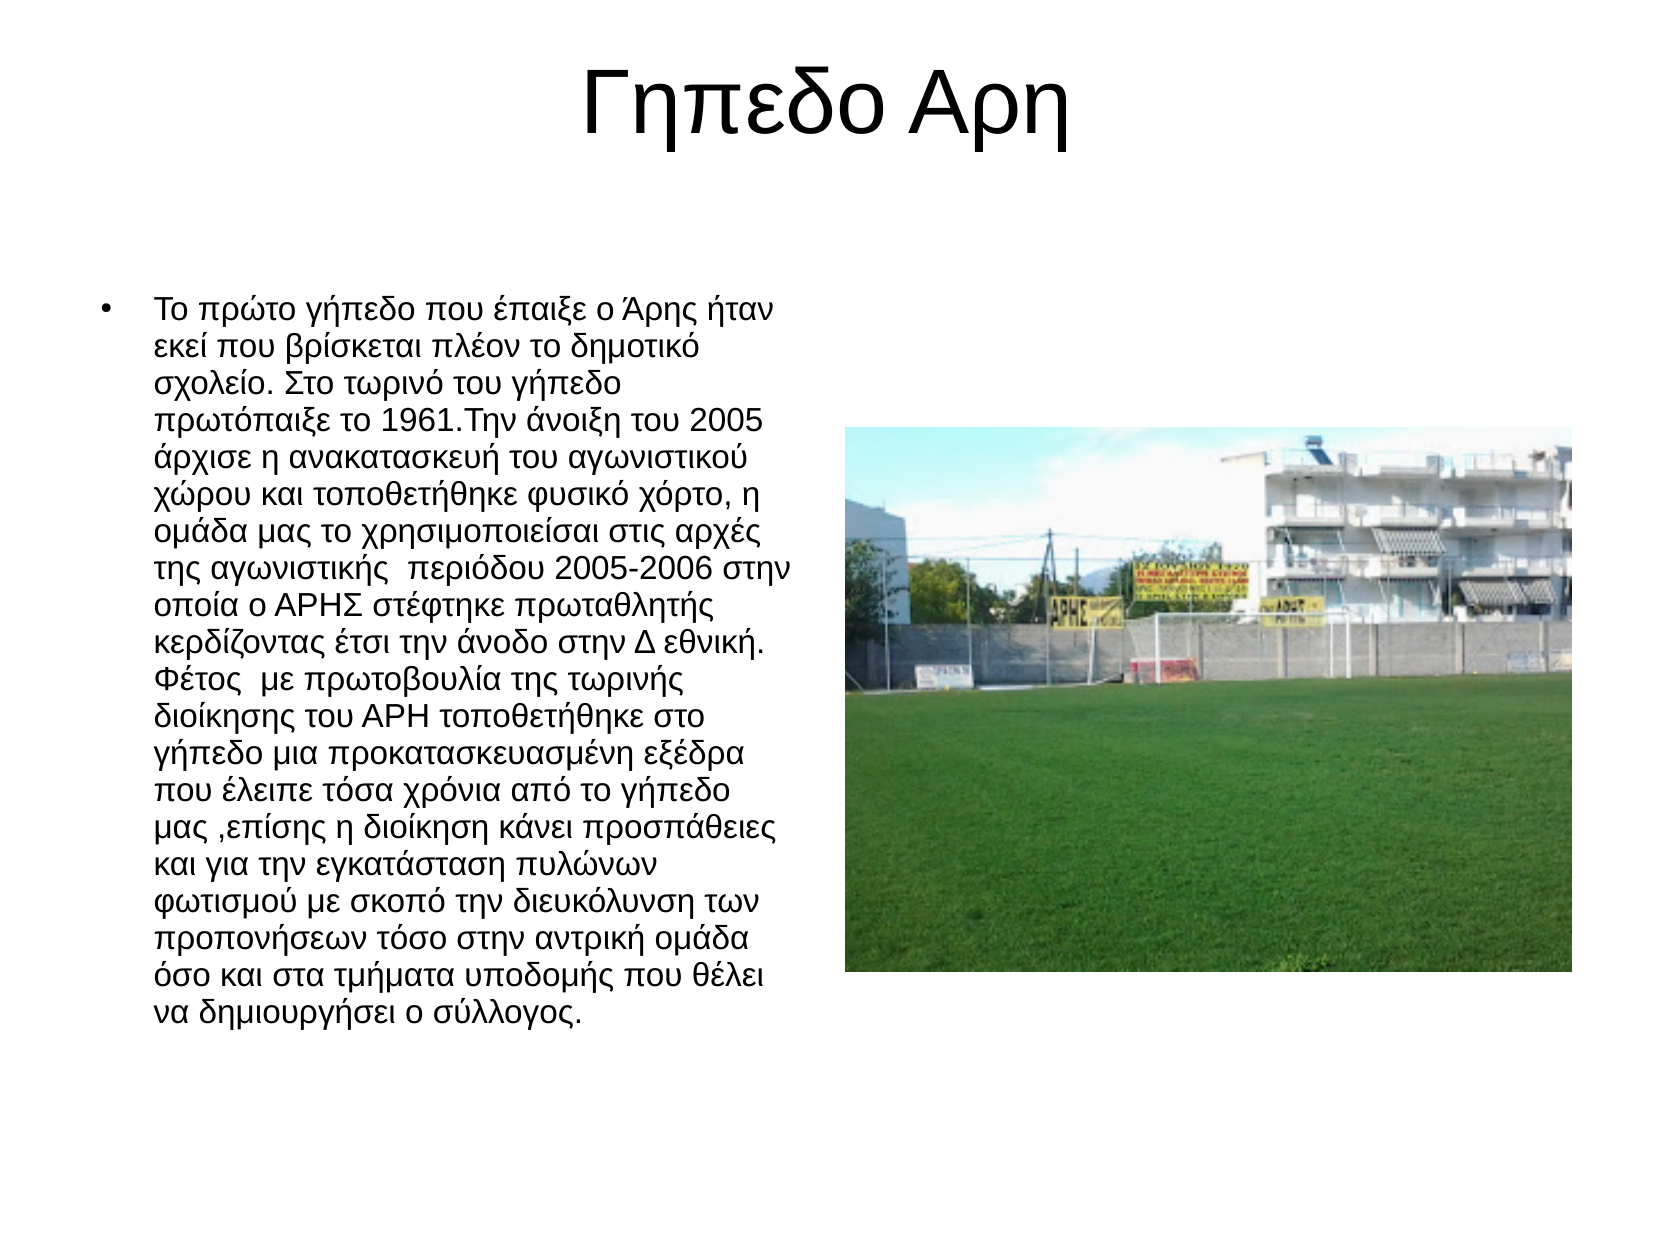

# Γηπεδο Αρη
Το πρώτο γήπεδο που έπαιξε ο Άρης ήταν εκεί που βρίσκεται πλέον το δημοτικό σχολείο. Στο τωρινό του γήπεδο πρωτόπαιξε το 1961.Την άνοιξη του 2005 άρχισε η ανακατασκευή του αγωνιστικού χώρου και τοποθετήθηκε φυσικό χόρτο, η ομάδα μας το χρησιμοποιείσαι στις αρχές της αγωνιστικής περιόδου 2005-2006 στην οποία ο ΑΡΗΣ στέφτηκε πρωταθλητής κερδίζοντας έτσι την άνοδο στην Δ εθνική. Φέτος με πρωτοβουλία της τωρινής διοίκησης του ΑΡΗ τοποθετήθηκε στο γήπεδο μια προκατασκευασμένη εξέδρα που έλειπε τόσα χρόνια από το γήπεδο μας ,επίσης η διοίκηση κάνει προσπάθειες και για την εγκατάσταση πυλώνων φωτισμού με σκοπό την διευκόλυνση των προπονήσεων τόσο στην αντρική ομάδα όσο και στα τμήματα υποδομής που θέλει να δημιουργήσει ο σύλλογος.